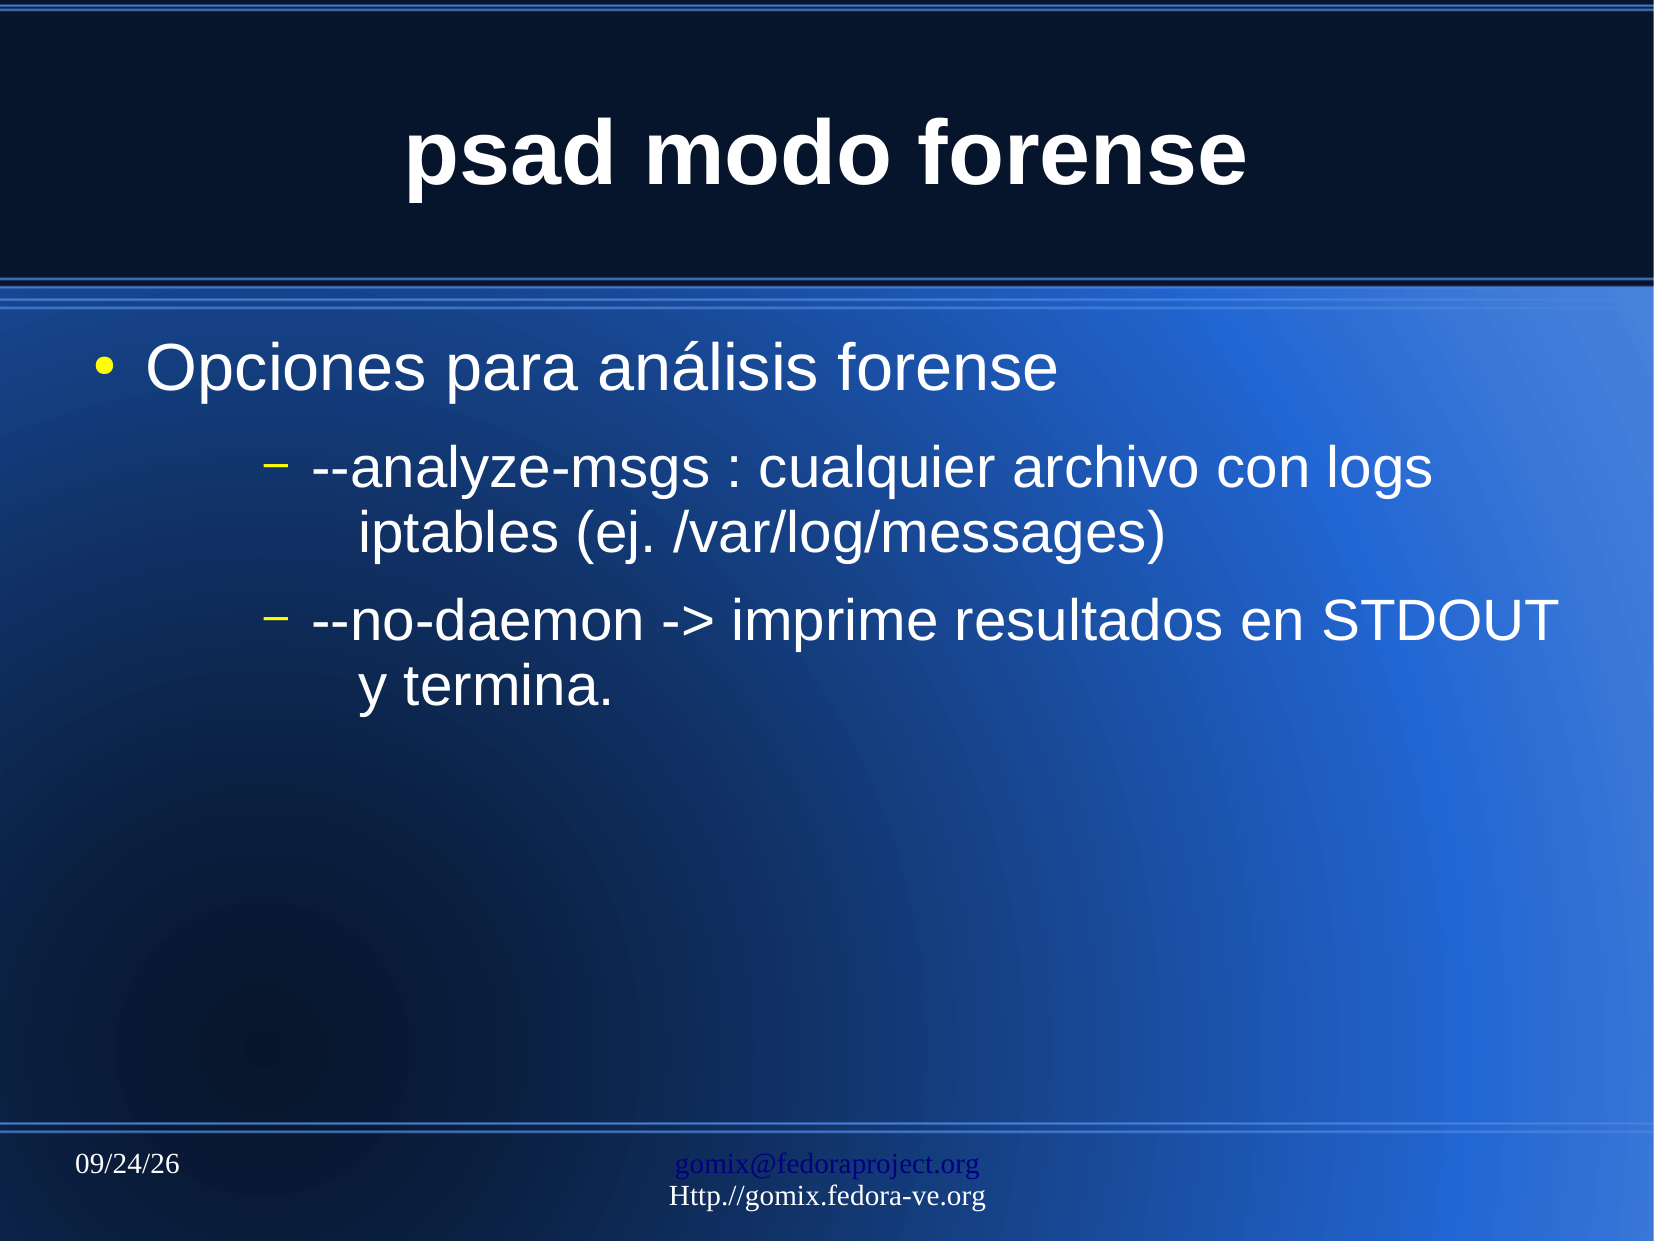

# psad modo forense
Opciones para análisis forense
--analyze-msgs : cualquier archivo con logs iptables (ej. /var/log/messages)
--no-daemon -> imprime resultados en STDOUT y termina.